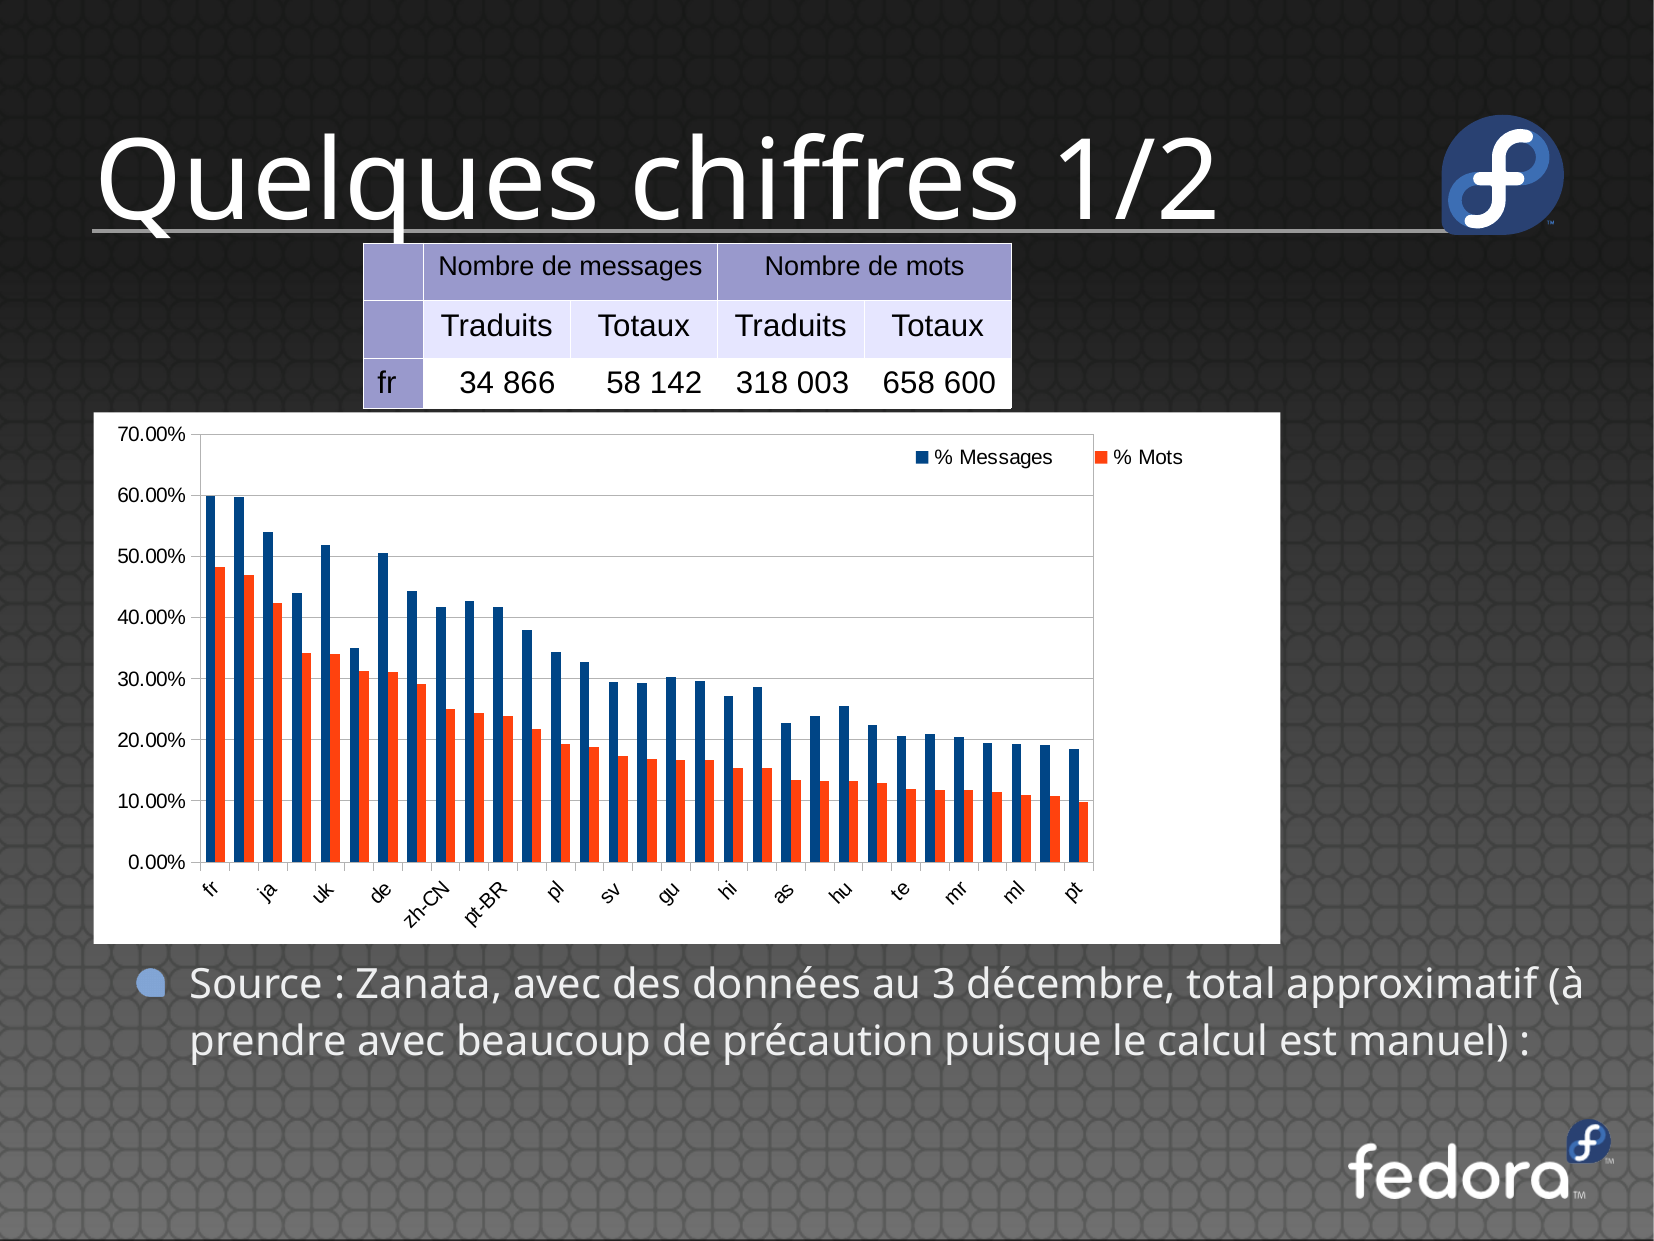

# Quelques chiffres 1/2
| | Nombre de messages | | Nombre de mots | |
| --- | --- | --- | --- | --- |
| | Traduits | Totaux | Traduits | Totaux |
| fr | 34 866 | 58 142 | 318 003 | 658 600 |
### Chart
| Category | % Messages | % Mots |
|---|---|---|
| fr | 0.599669774001582 | 0.482846948071667 |
| es | 0.598758212651784 | 0.47014272699666 |
| ja | 0.540607478242923 | 0.424234740358336 |
| it | 0.440851707887586 | 0.342922866686912 |
| uk | 0.519503973031543 | 0.341407531126632 |
| nl | 0.350142753947233 | 0.31342544791983 |
| de | 0.506690516322108 | 0.31157455208017 |
| ru | 0.44448075401603 | 0.29164287883389 |
| zh-CN | 0.417770286539851 | 0.250379593076222 |
| ca | 0.427814660658388 | 0.243847555420589 |
| pt-BR | 0.418561452994393 | 0.23938202247191 |
| zh-TW | 0.38056826390561 | 0.21862435469177 |
| pl | 0.344174606996663 | 0.193747342848466 |
| ko | 0.327766502700285 | 0.187579714546007 |
| sv | 0.294417116714251 | 0.173724567263893 |
| ta | 0.293161569949434 | 0.168076222289705 |
| gu | 0.302586770320938 | 0.166553294867902 |
| bn-IN | 0.29682501461938 | 0.166428788338901 |
| hi | 0.272109662550308 | 0.154198299423019 |
| pa | 0.286969832479103 | 0.154055572426359 |
| as | 0.228303119947714 | 0.133993319161858 |
| cs | 0.239585841560318 | 0.132702702702703 |
| hu | 0.255082384506897 | 0.132449134527786 |
| kn | 0.224502081111761 | 0.129409353173398 |
| te | 0.207044821299577 | 0.119817795323413 |
| sr | 0.209022737435933 | 0.118231096264804 |
| mr | 0.204585325582195 | 0.117942605526875 |
| or | 0.19476454198342 | 0.114148193136957 |
| ml | 0.192631832410306 | 0.110109322805952 |
| bg | 0.191066698771972 | 0.108644093531734 |
| pt | 0.185253345258161 | 0.0975569389614333 |Source : Zanata, avec des données au 3 décembre, total approximatif (à prendre avec beaucoup de précaution puisque le calcul est manuel) :